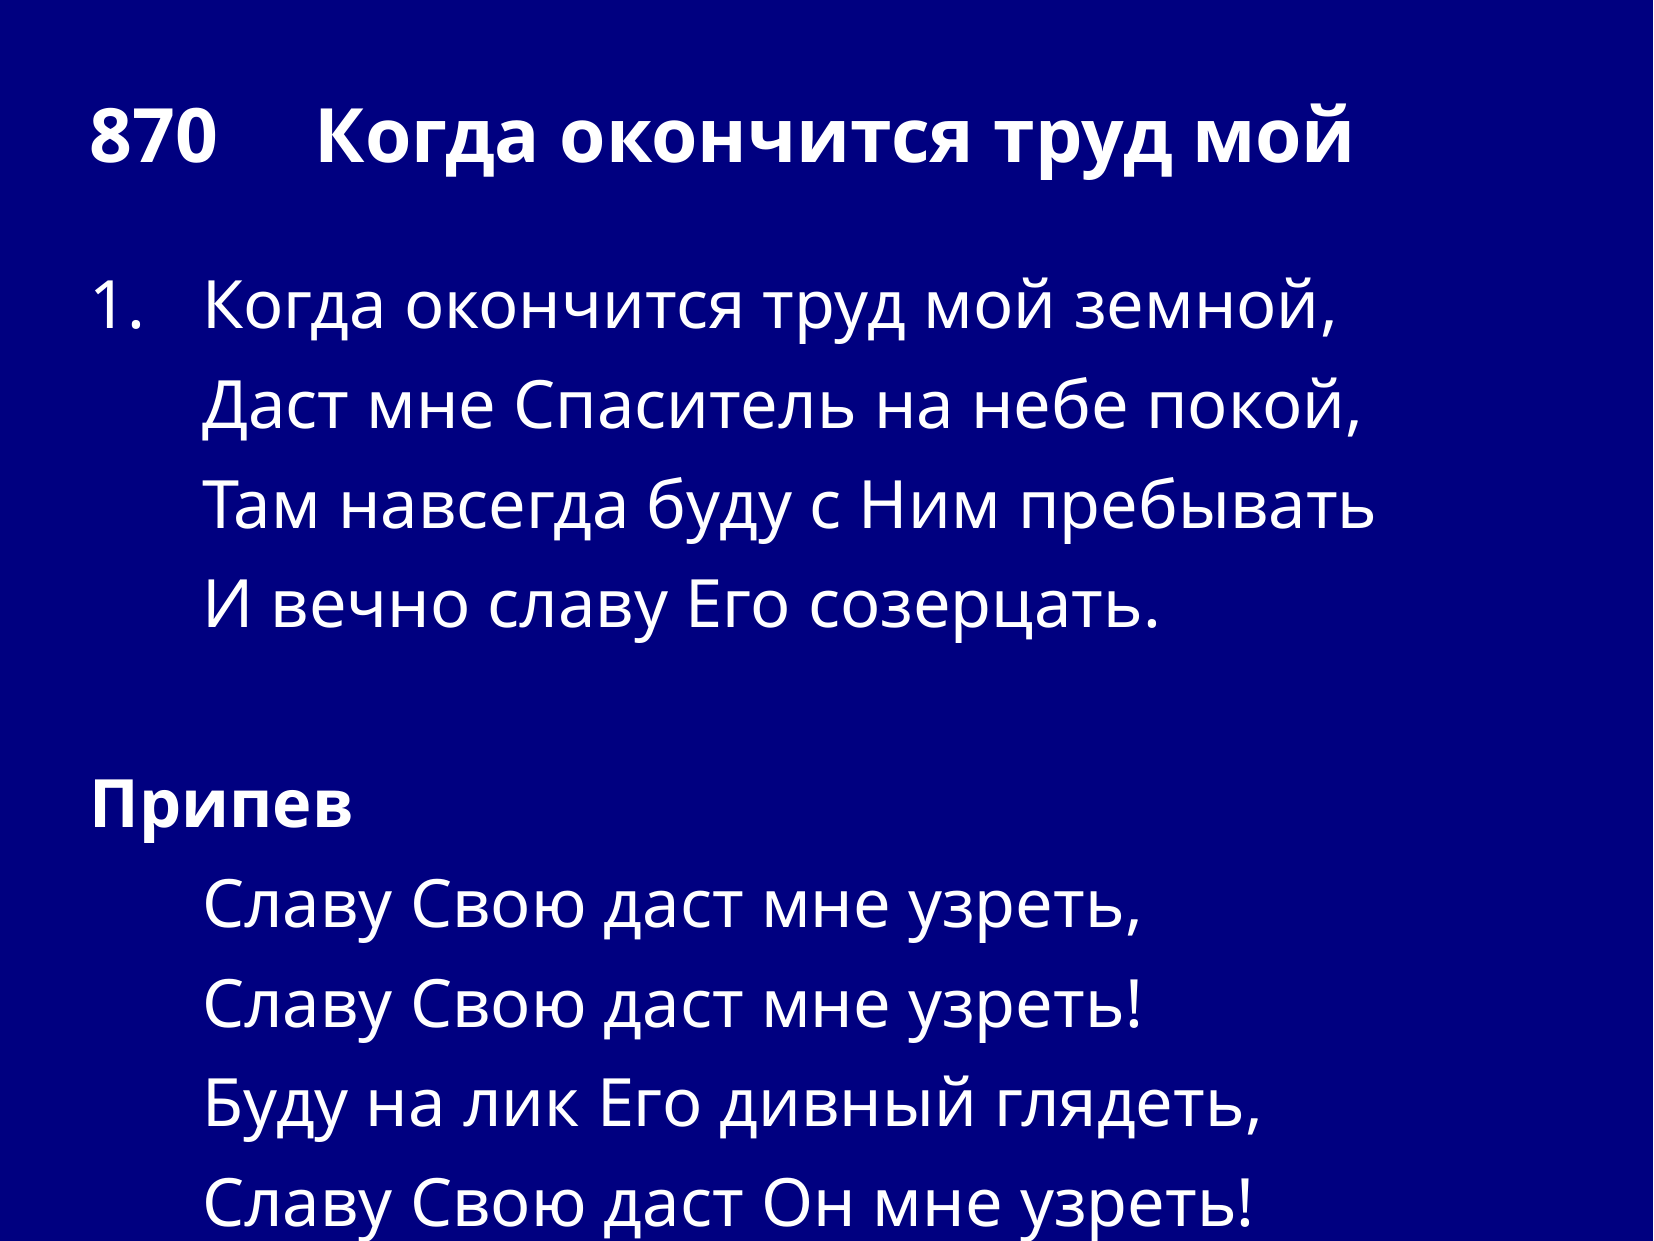

870	Когда окончится труд мой
1.	Когда окончится труд мой земной,
	Даст мне Спаситель на небе покой,
	Там навсегда буду с Ним пребывать
	И вечно славу Его созерцать.
Припев
	Славу Свою даст мне узреть,
	Славу Свою даст мне узреть!
	Буду на лик Его дивный глядеть,
	Славу Свою даст Он мне узреть!